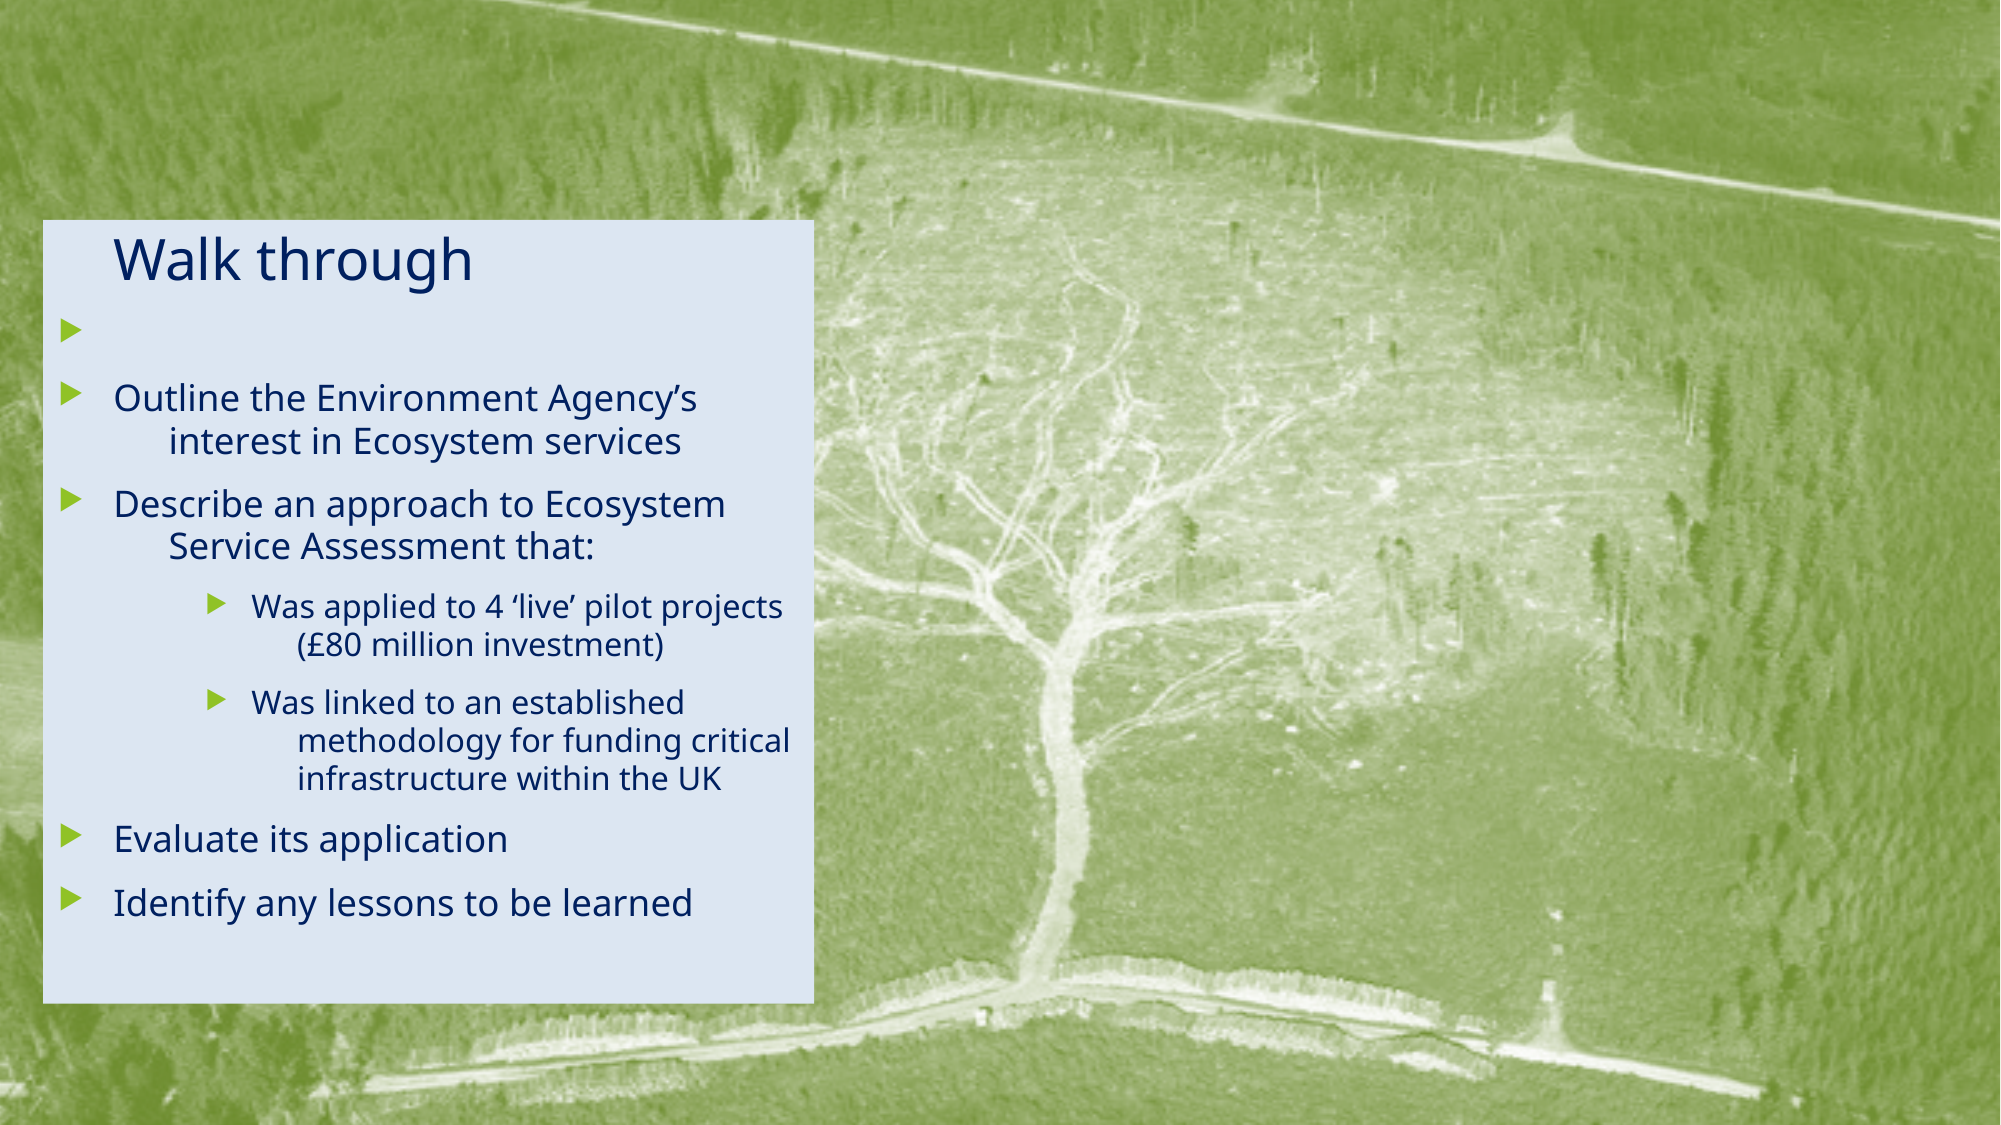

# Walk through
Outline the Environment Agency’s interest in Ecosystem services
Describe an approach to Ecosystem Service Assessment that:
Was applied to 4 ‘live’ pilot projects (£80 million investment)
Was linked to an established methodology for funding critical infrastructure within the UK
Evaluate its application
Identify any lessons to be learned